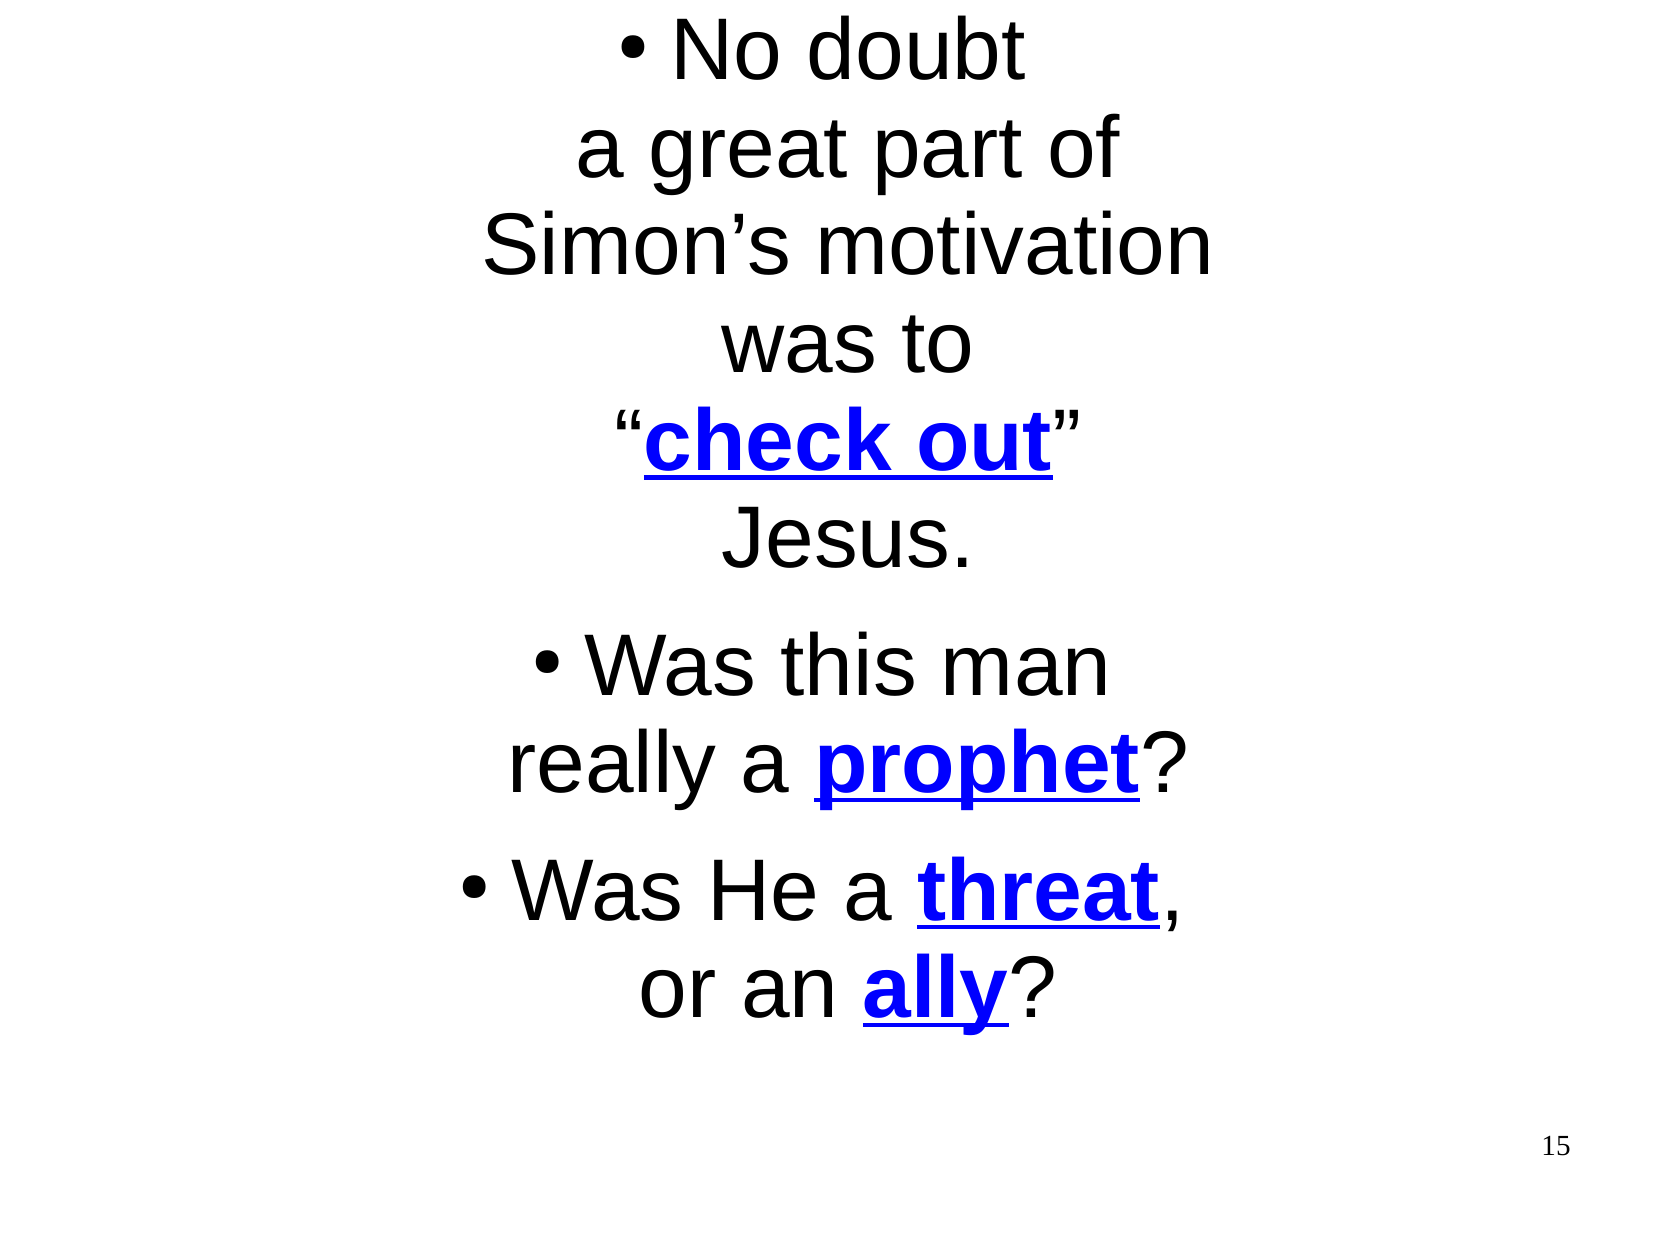

# No doubt a great part of Simon’s motivation was to “check out” Jesus.
Was this man
really a prophet?
Was He a threat,
or an ally?
15